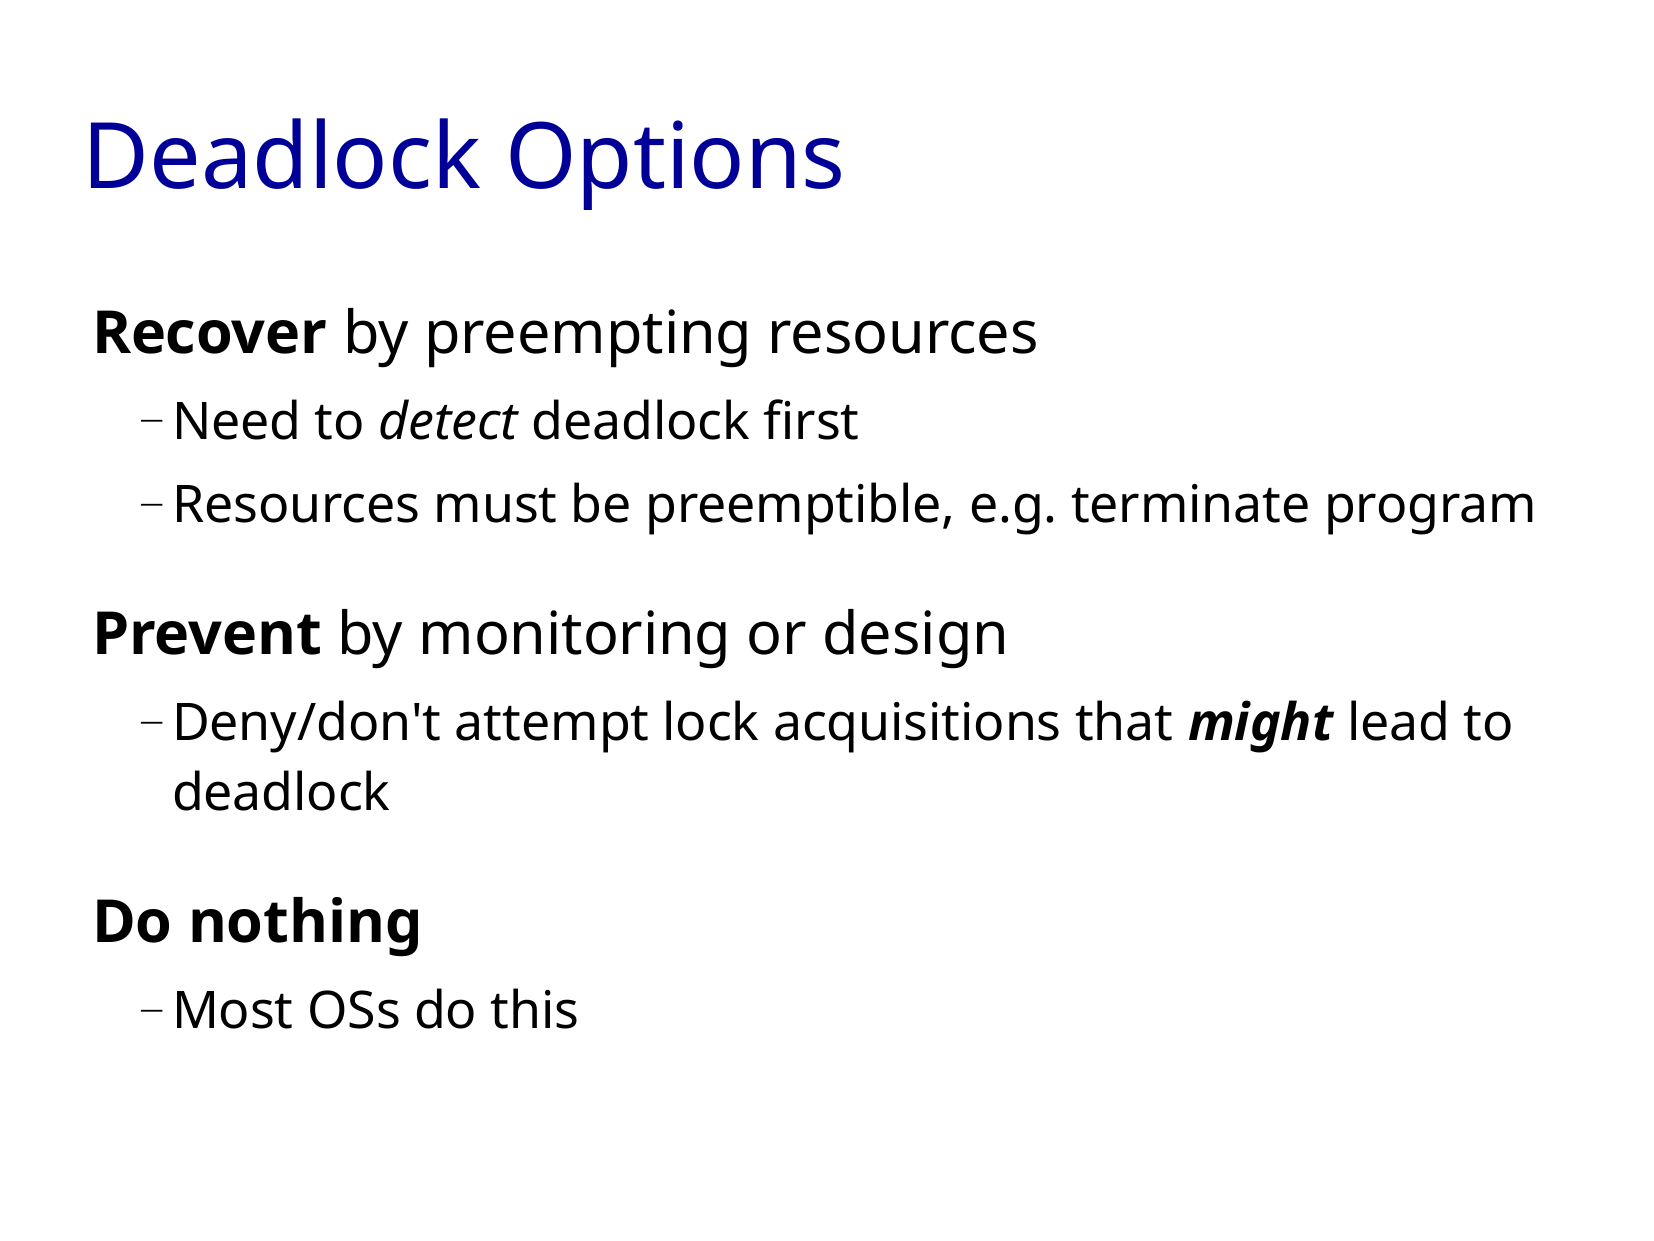

# Deadlock Options
Recover by preempting resources
Need to detect deadlock first
Resources must be preemptible, e.g. terminate program
Prevent by monitoring or design
Deny/don't attempt lock acquisitions that might lead to deadlock
Do nothing
Most OSs do this